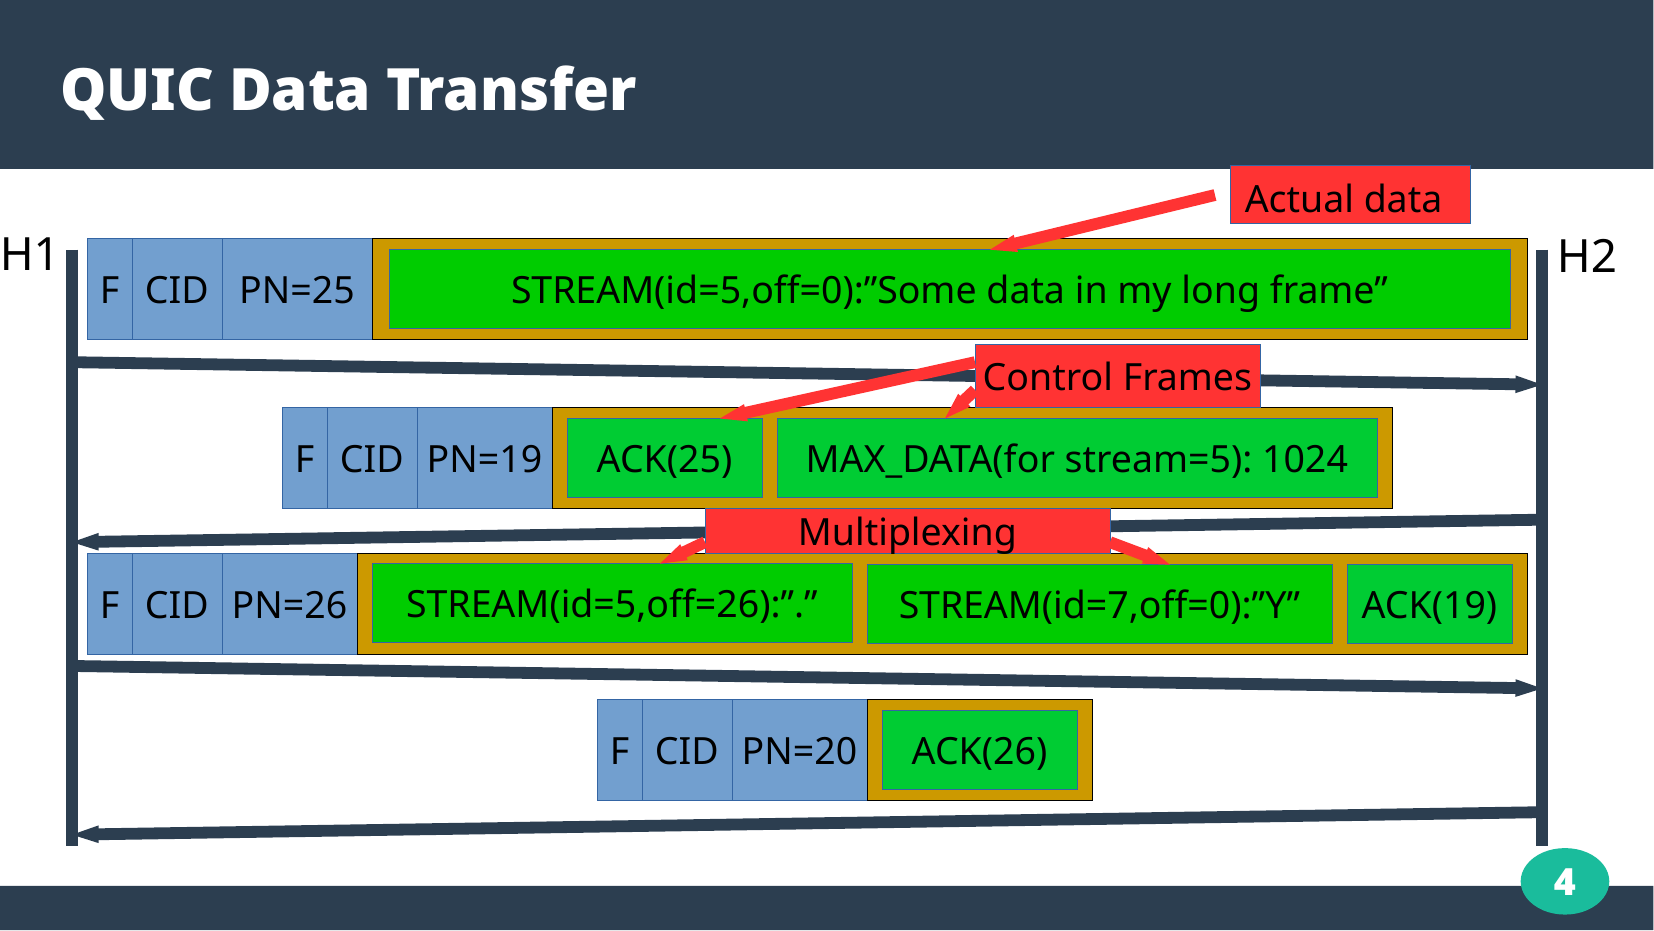

# QUIC Data Transfer
Actual data
H1
H2
F
CID
PN=25
STREAM(id=5,off=0):”Some data in my long frame”
Control Frames
F
CID
PN=19
ACK(25)
MAX_DATA(for stream=5): 1024
Multiplexing
F
CID
PN=26
STREAM(id=5,off=26):”.”
STREAM(id=7,off=0):”Y”
ACK(19)
F
CID
PN=20
ACK(26)
4